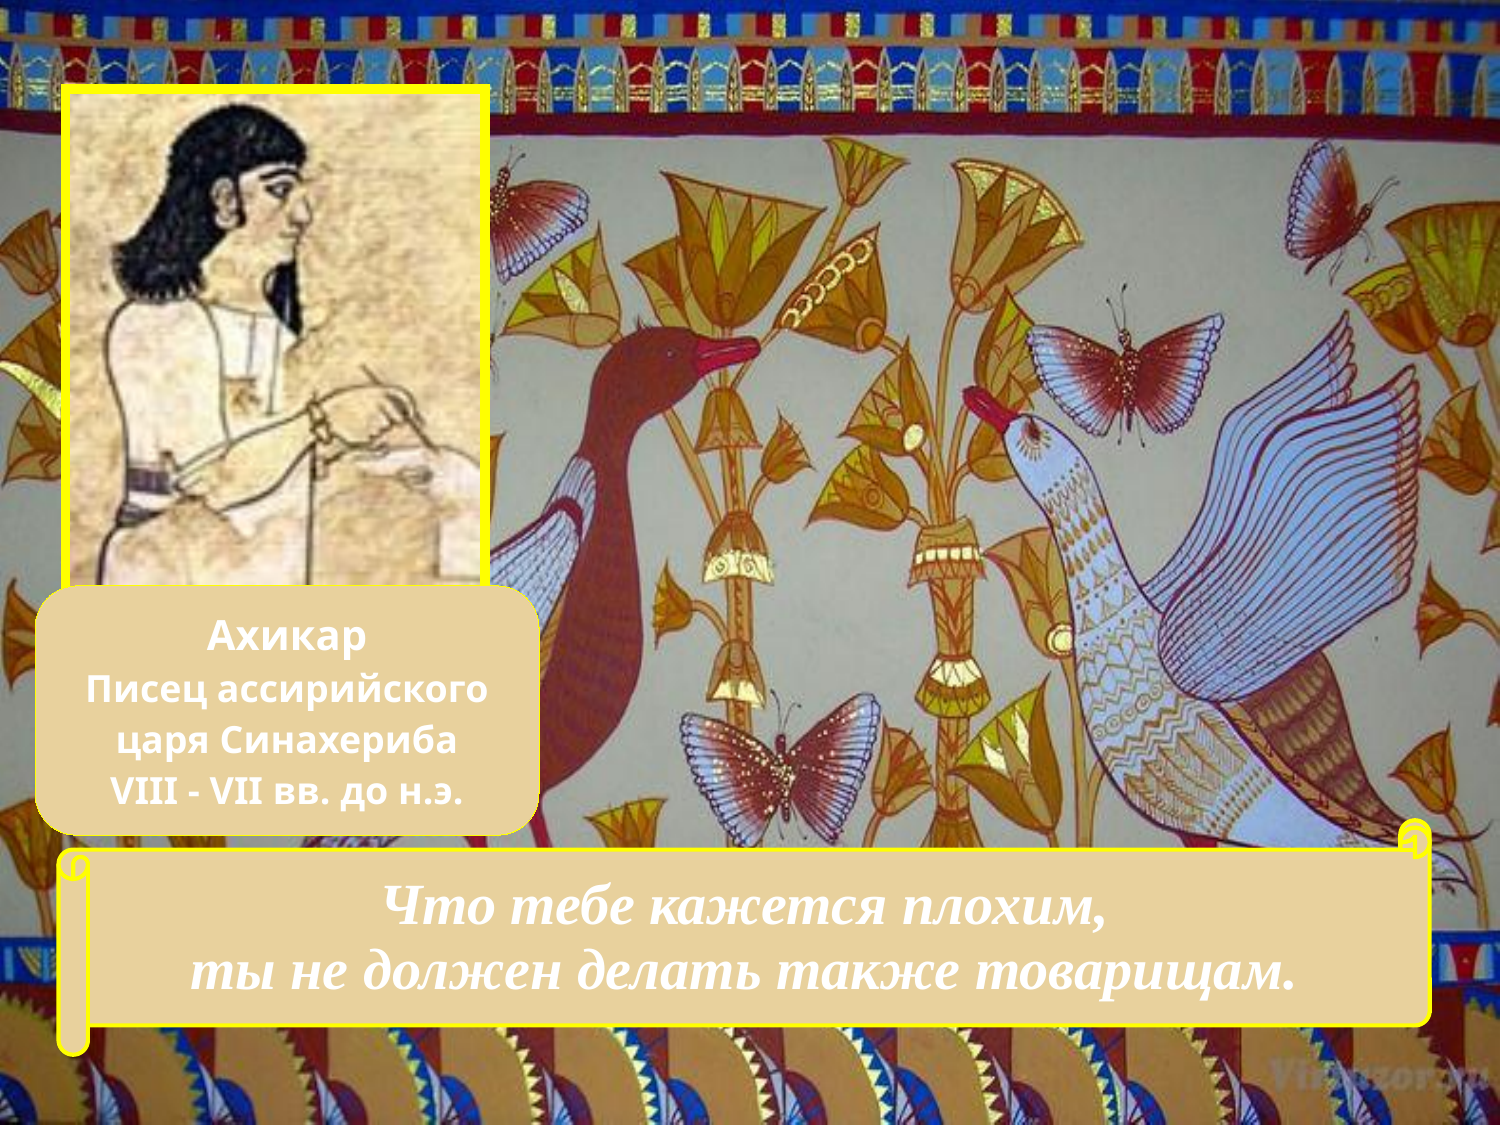

Ахикар
Писец ассирийского царя Синахериба
VIII - VII вв. до н.э.
Что тебе кажется плохим,
ты не должен делать также товарищам.